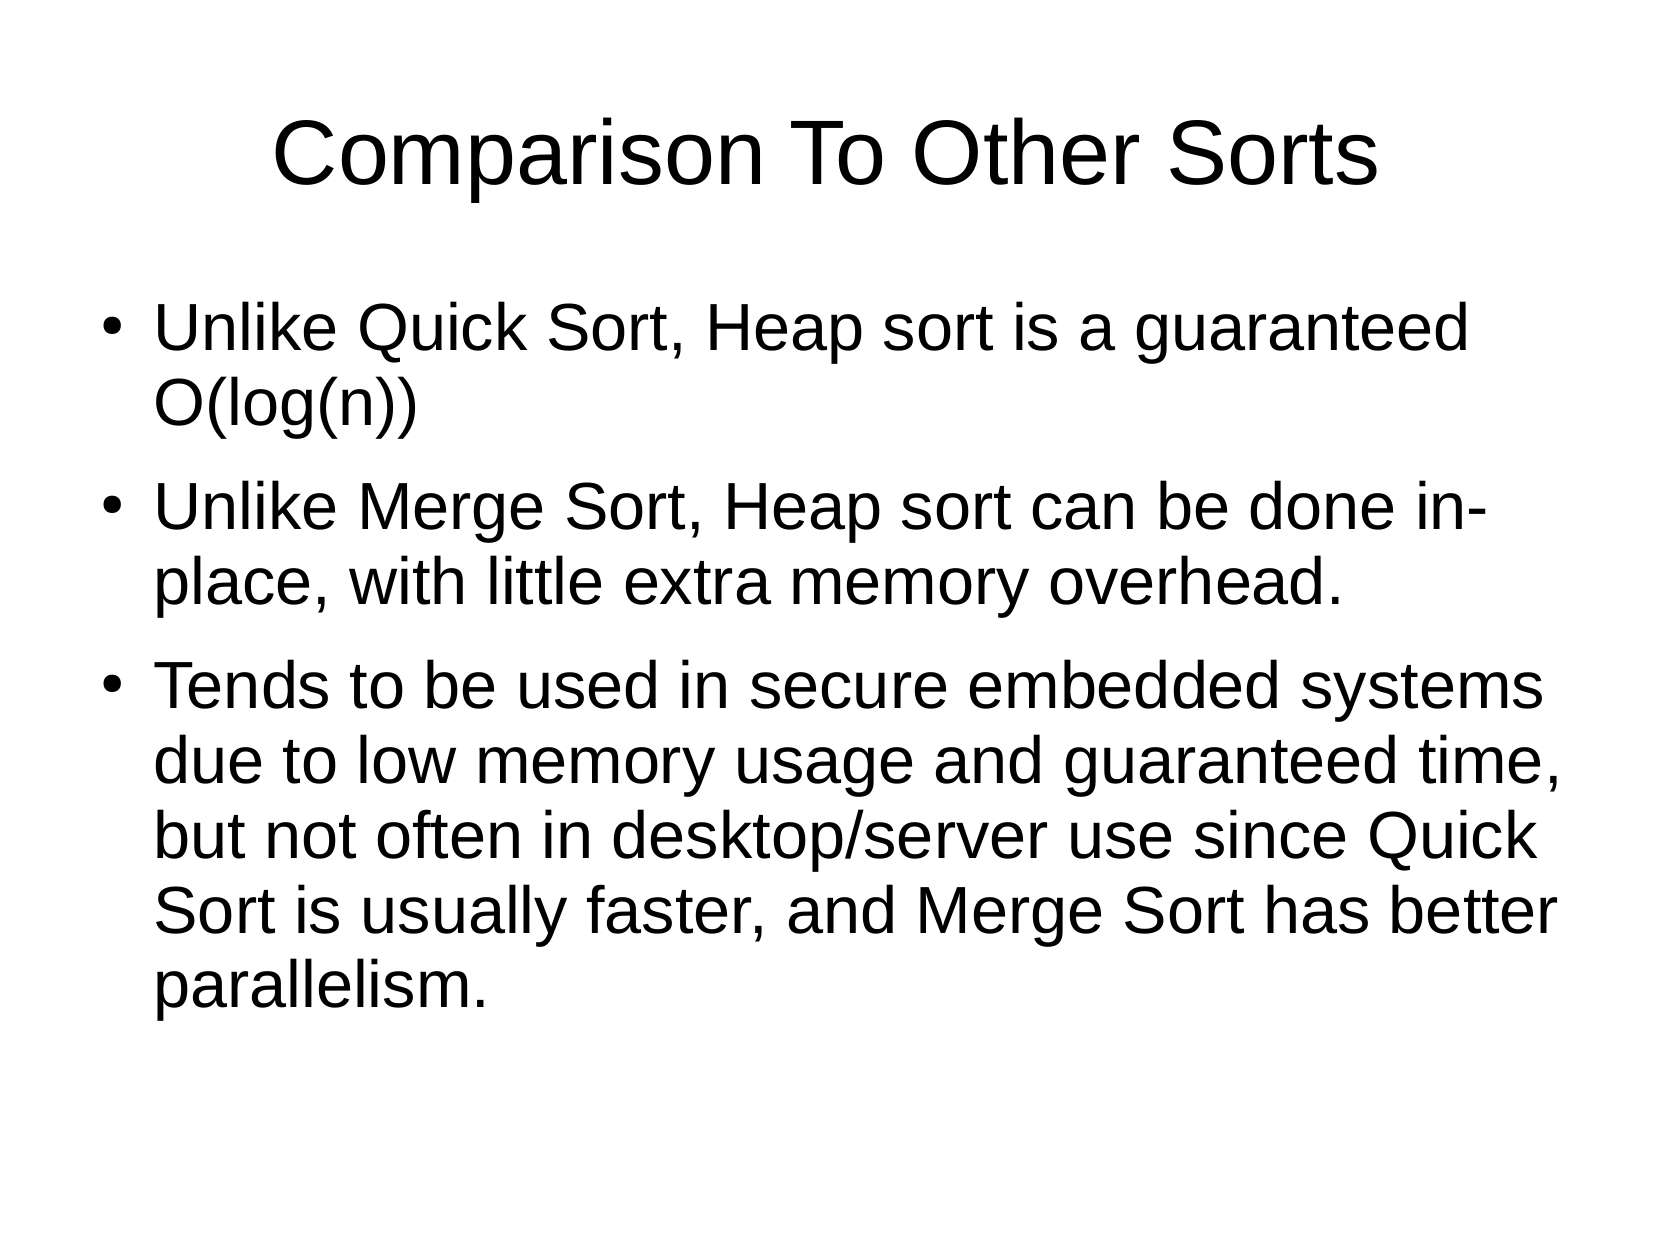

# Comparison To Other Sorts
Unlike Quick Sort, Heap sort is a guaranteed O(log(n))
Unlike Merge Sort, Heap sort can be done in-place, with little extra memory overhead.
Tends to be used in secure embedded systems due to low memory usage and guaranteed time, but not often in desktop/server use since Quick Sort is usually faster, and Merge Sort has better parallelism.